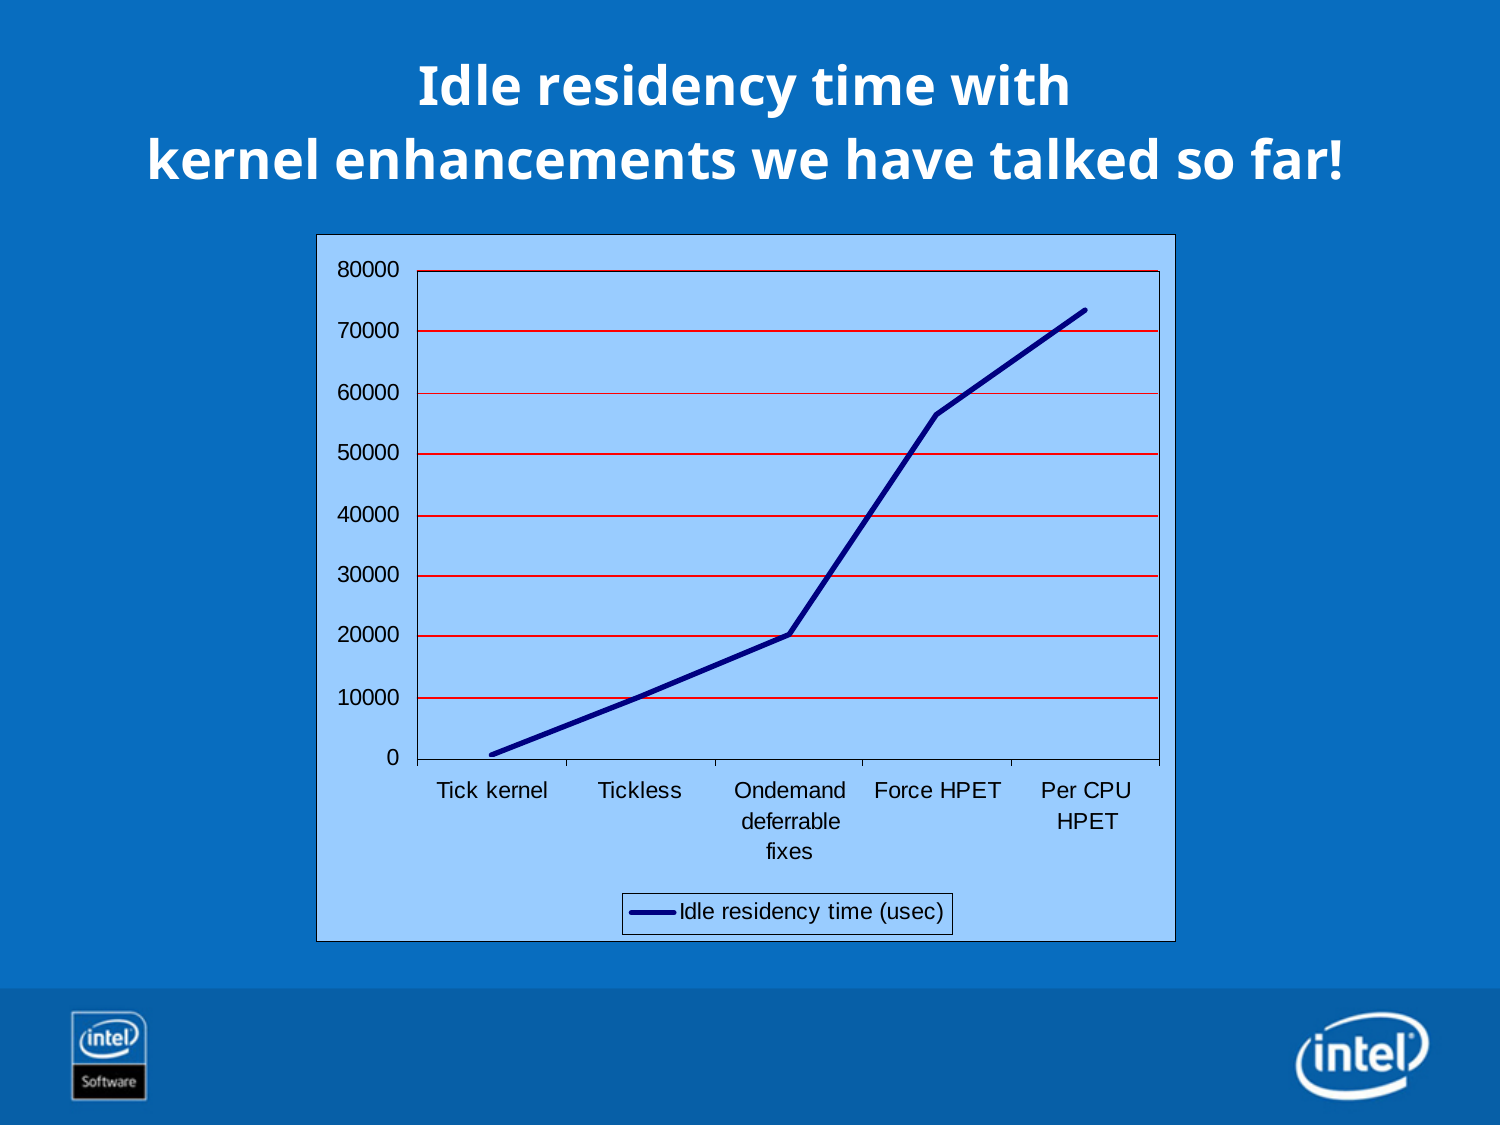

# Idle residency time with kernel enhancements we have talked so far!